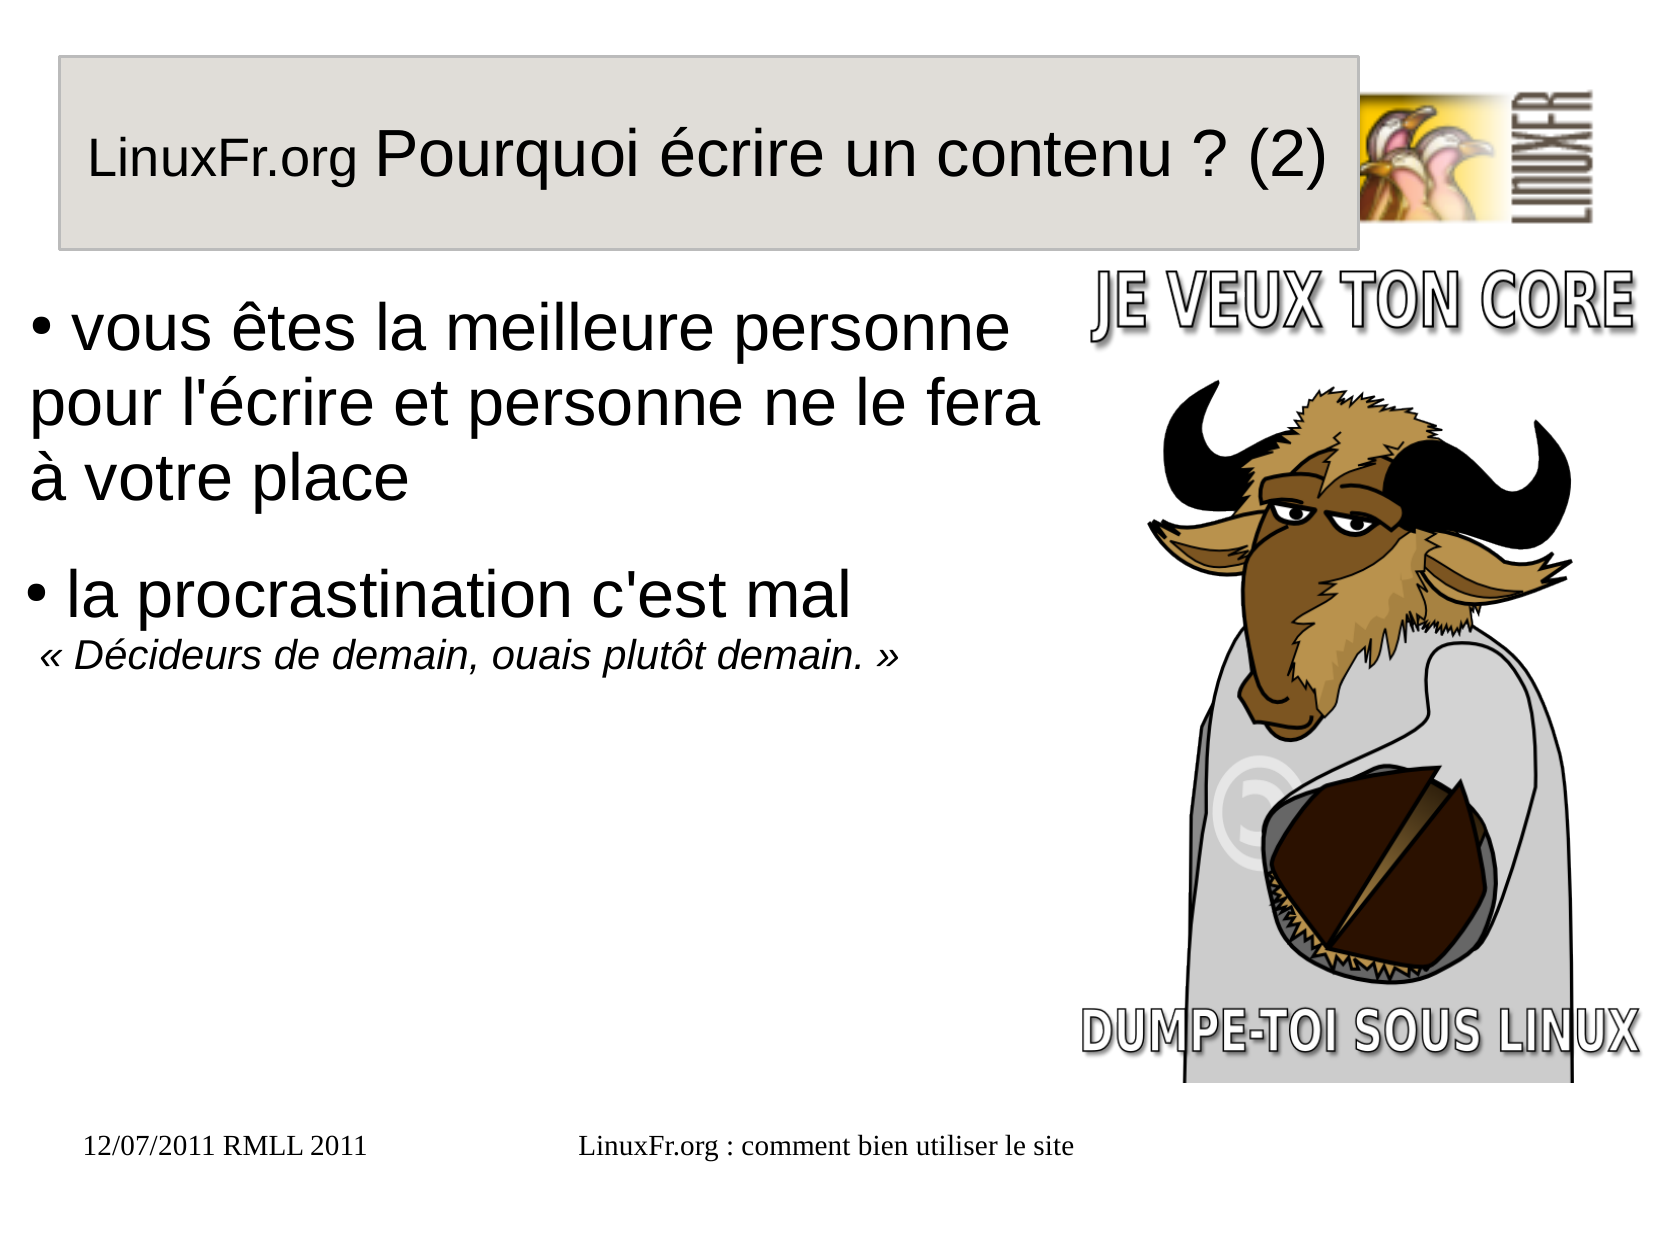

# LinuxFr.org Pourquoi écrire un contenu ? (2)
 vous êtes la meilleure personne pour l'écrire et personne ne le fera à votre place
 la procrastination c'est mal
« Décideurs de demain, ouais plutôt demain. »